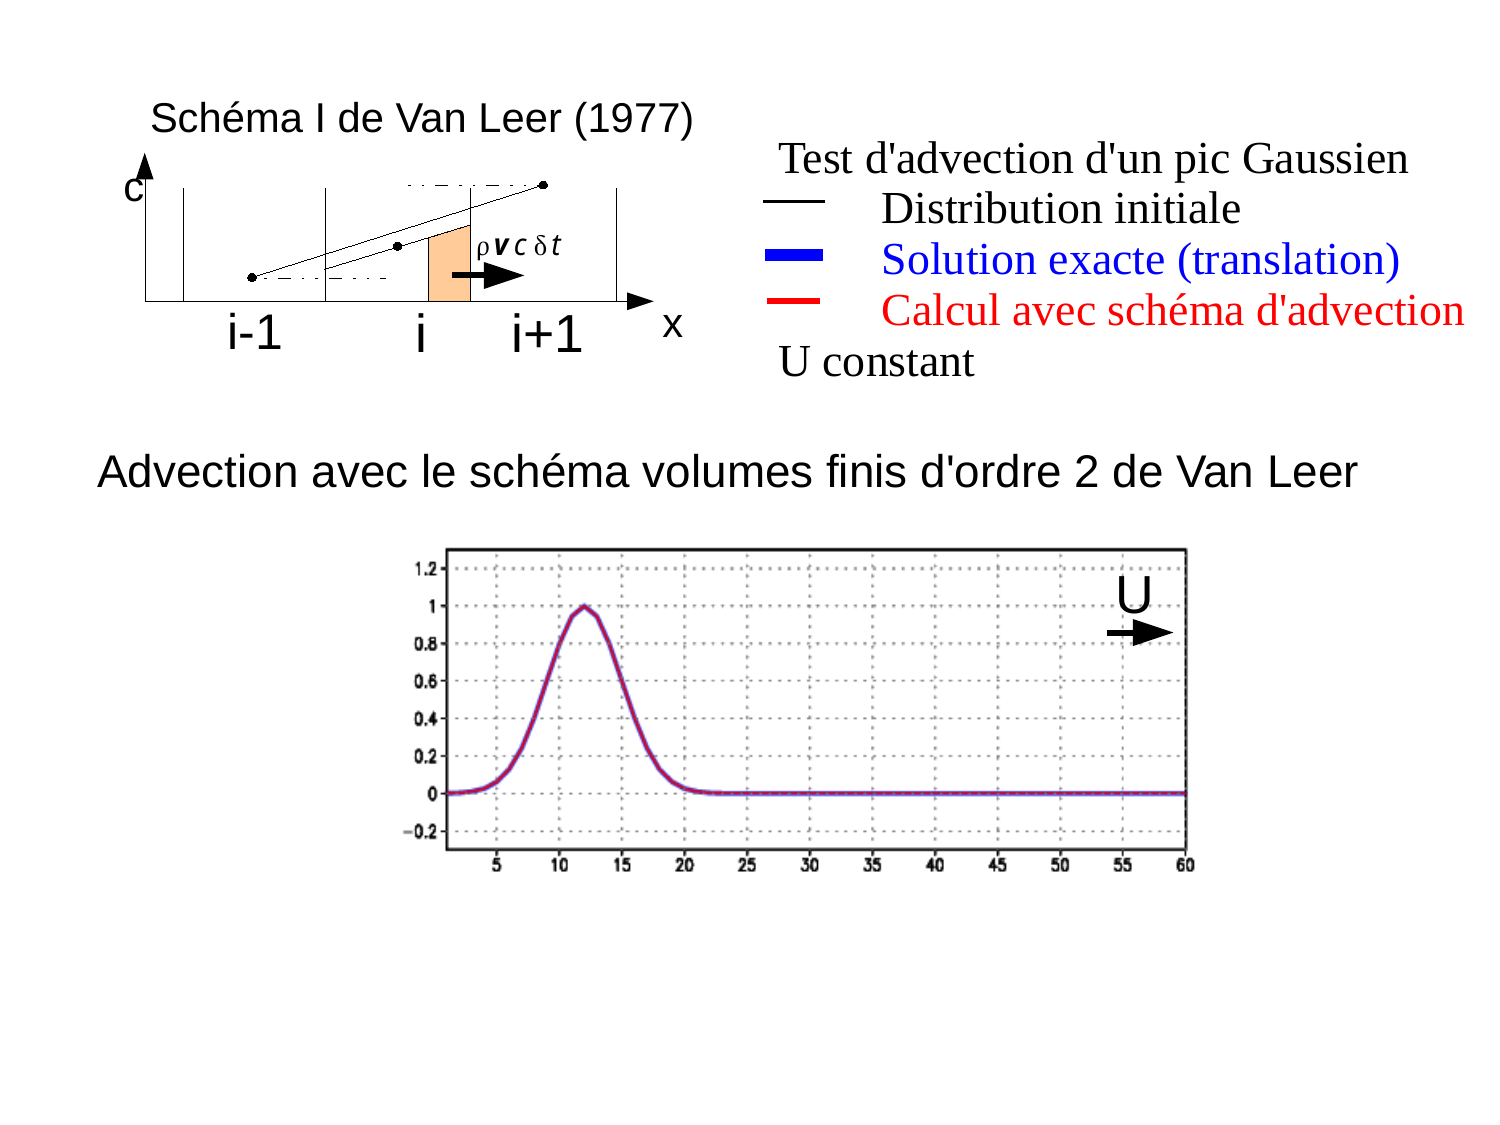

Schéma I de Van Leer (1977)
Test d'advection d'un pic Gaussien
 Distribution initiale
 Solution exacte (translation)
 Calcul avec schéma d'advection
U constant
c
x
i
i+1
i-1
Advection avec le schéma volumes finis d'ordre 2 de Van Leer
U